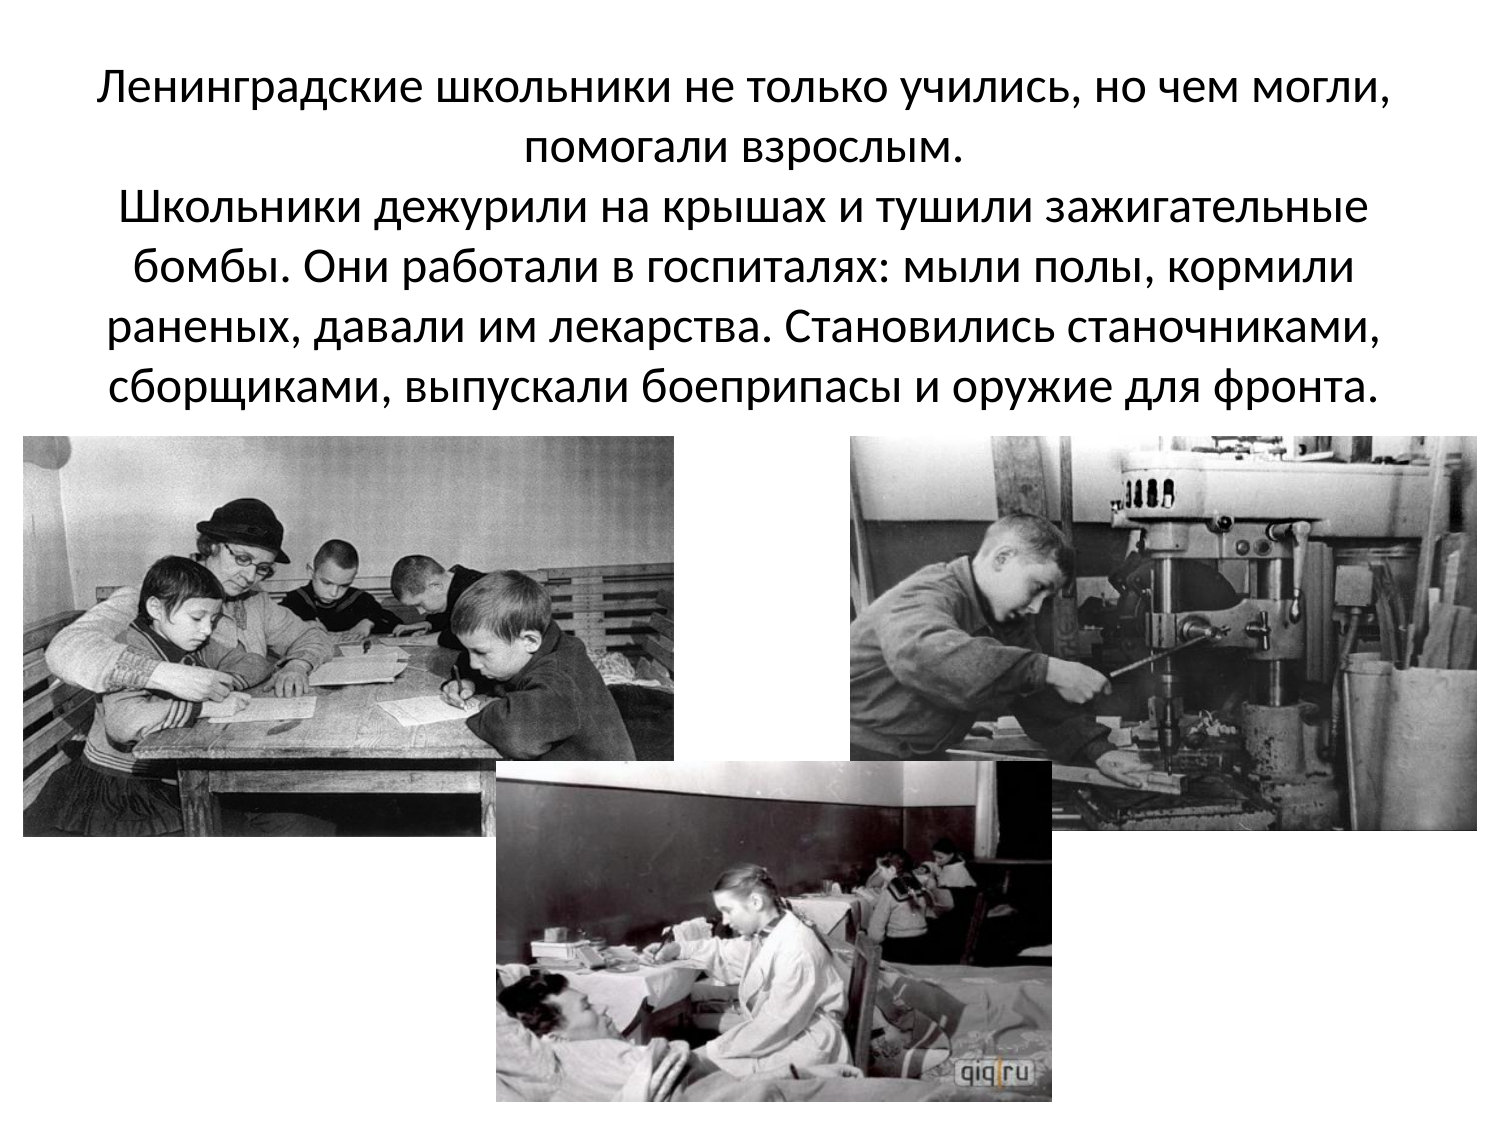

# Ленинградские школьники не только учились, но чем могли, помогали взрослым. Школьники дежурили на крышах и тушили зажигательные бомбы. Они работали в госпиталях: мыли полы, кормили раненых, давали им лекарства. Становились станочниками, сборщиками, выпускали боеприпасы и оружие для фронта.